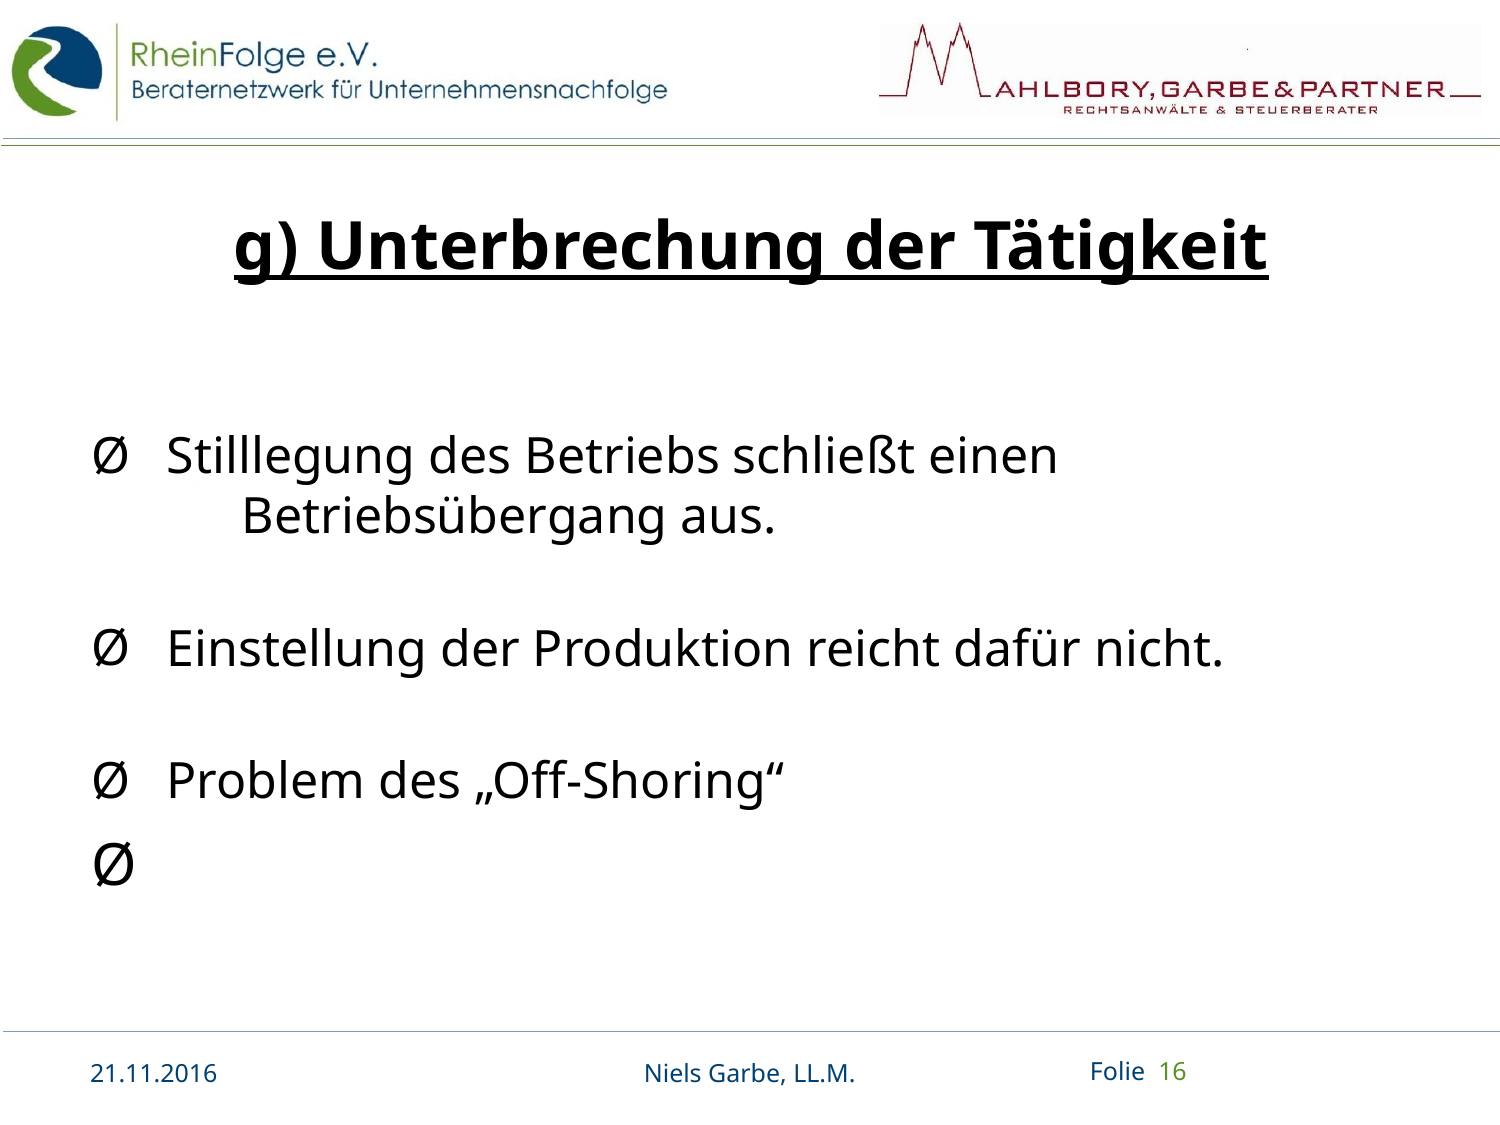

# g) Unterbrechung der Tätigkeit
Stilllegung des Betriebs schließt einen Betriebsübergang aus.
Einstellung der Produktion reicht dafür nicht.
Problem des „Off-Shoring“
21.11.2016
Niels Garbe, LL.M.
Folie